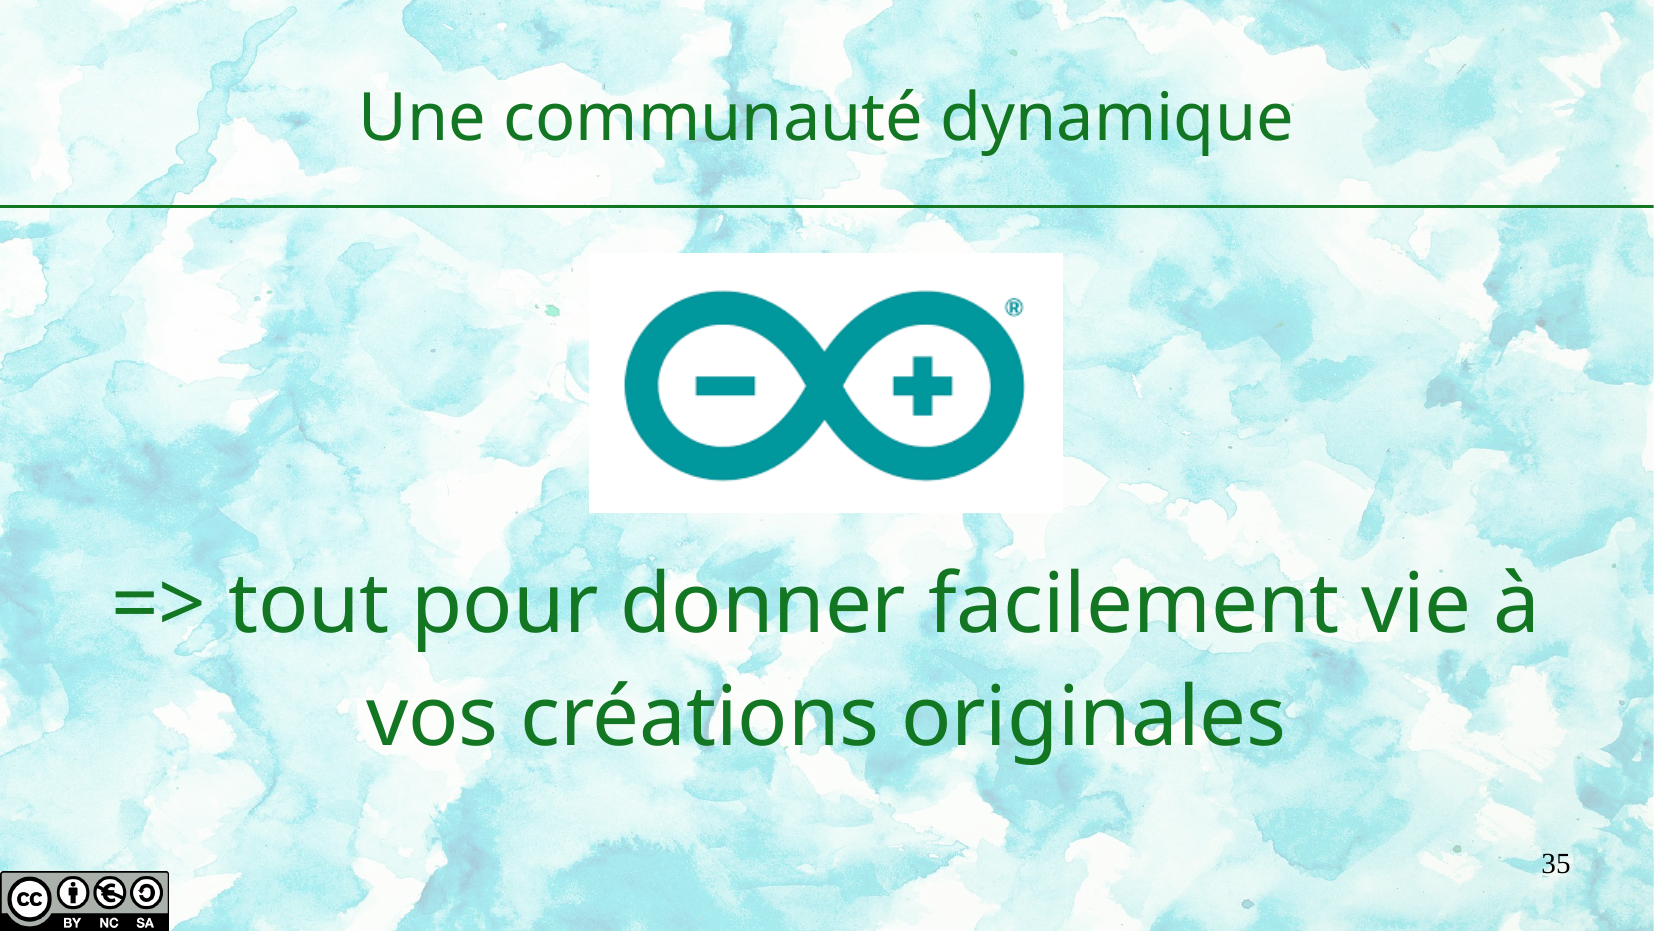

# Une communauté dynamique
=> tout pour donner facilement vie à vos créations originales
35